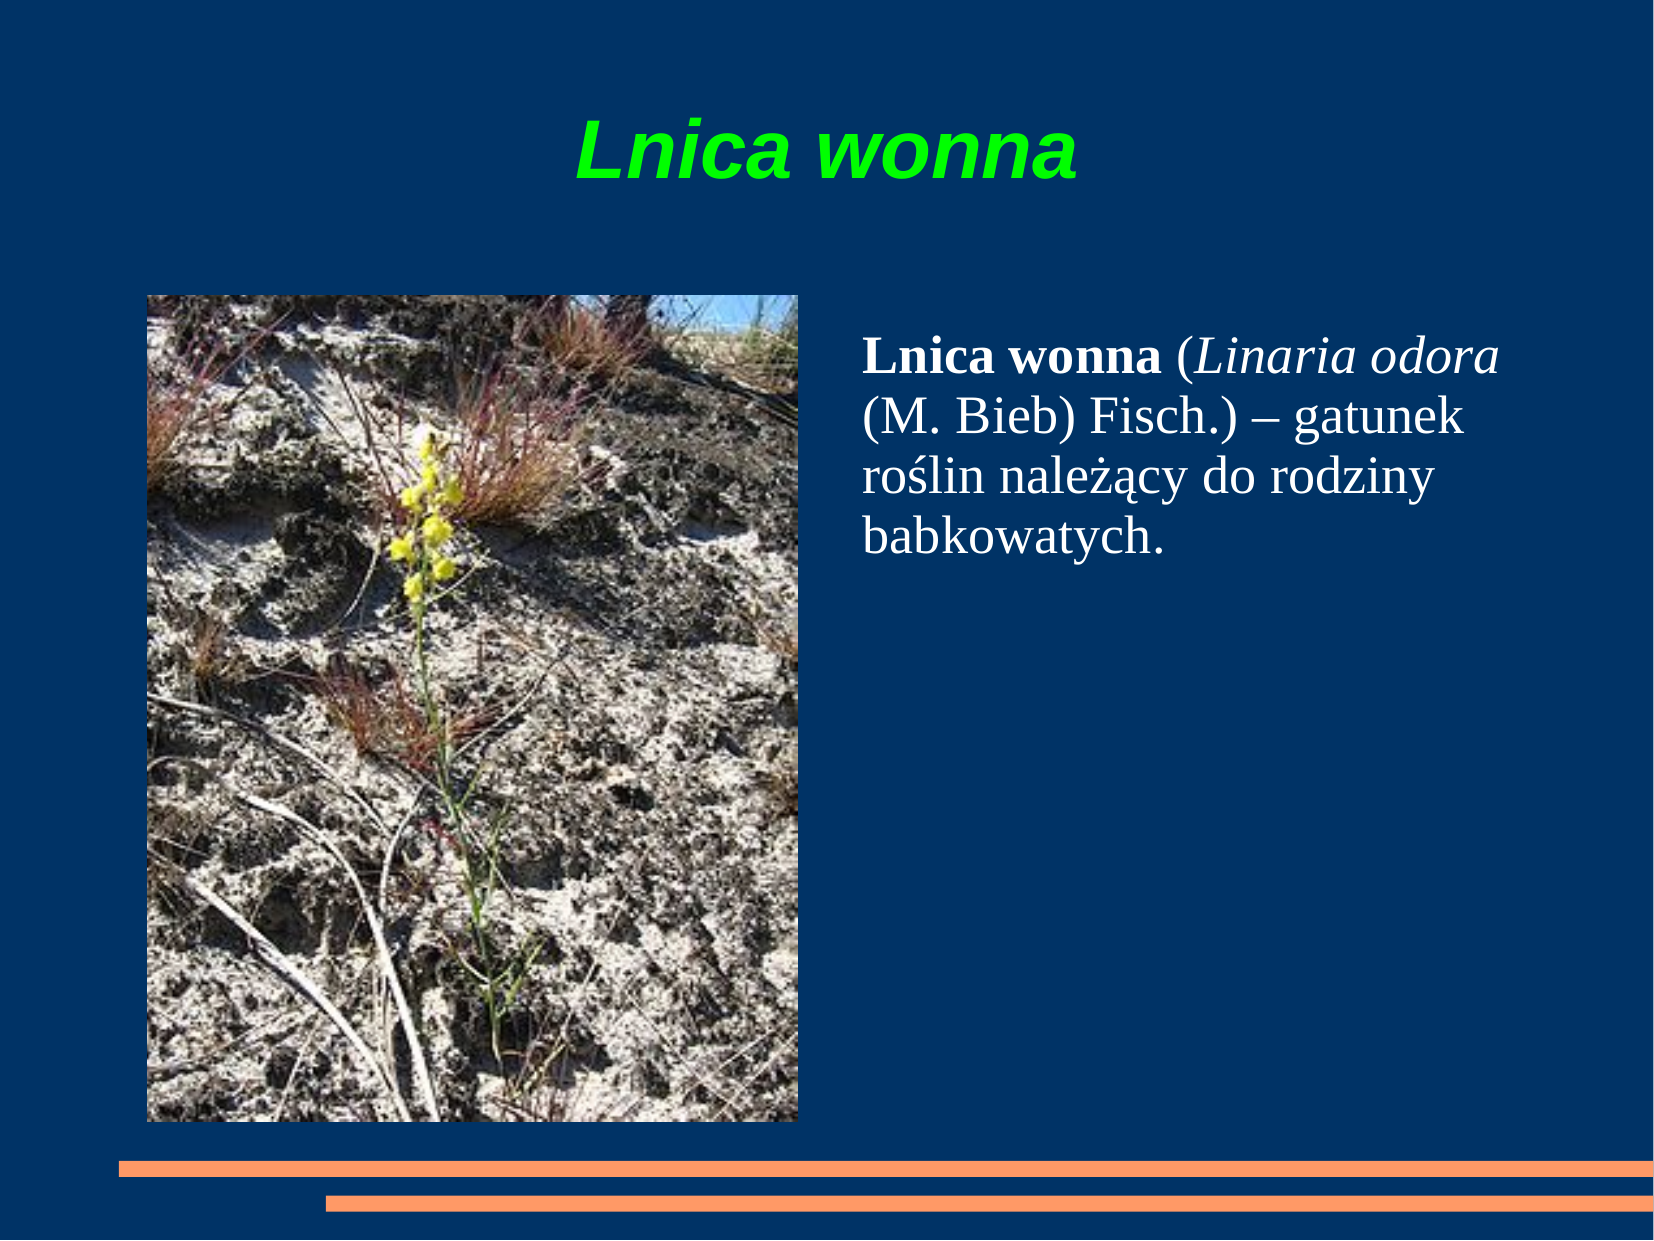

# Lnica wonna
Lnica wonna (Linaria odora (M. Bieb) Fisch.) – gatunek roślin należący do rodziny babkowatych.